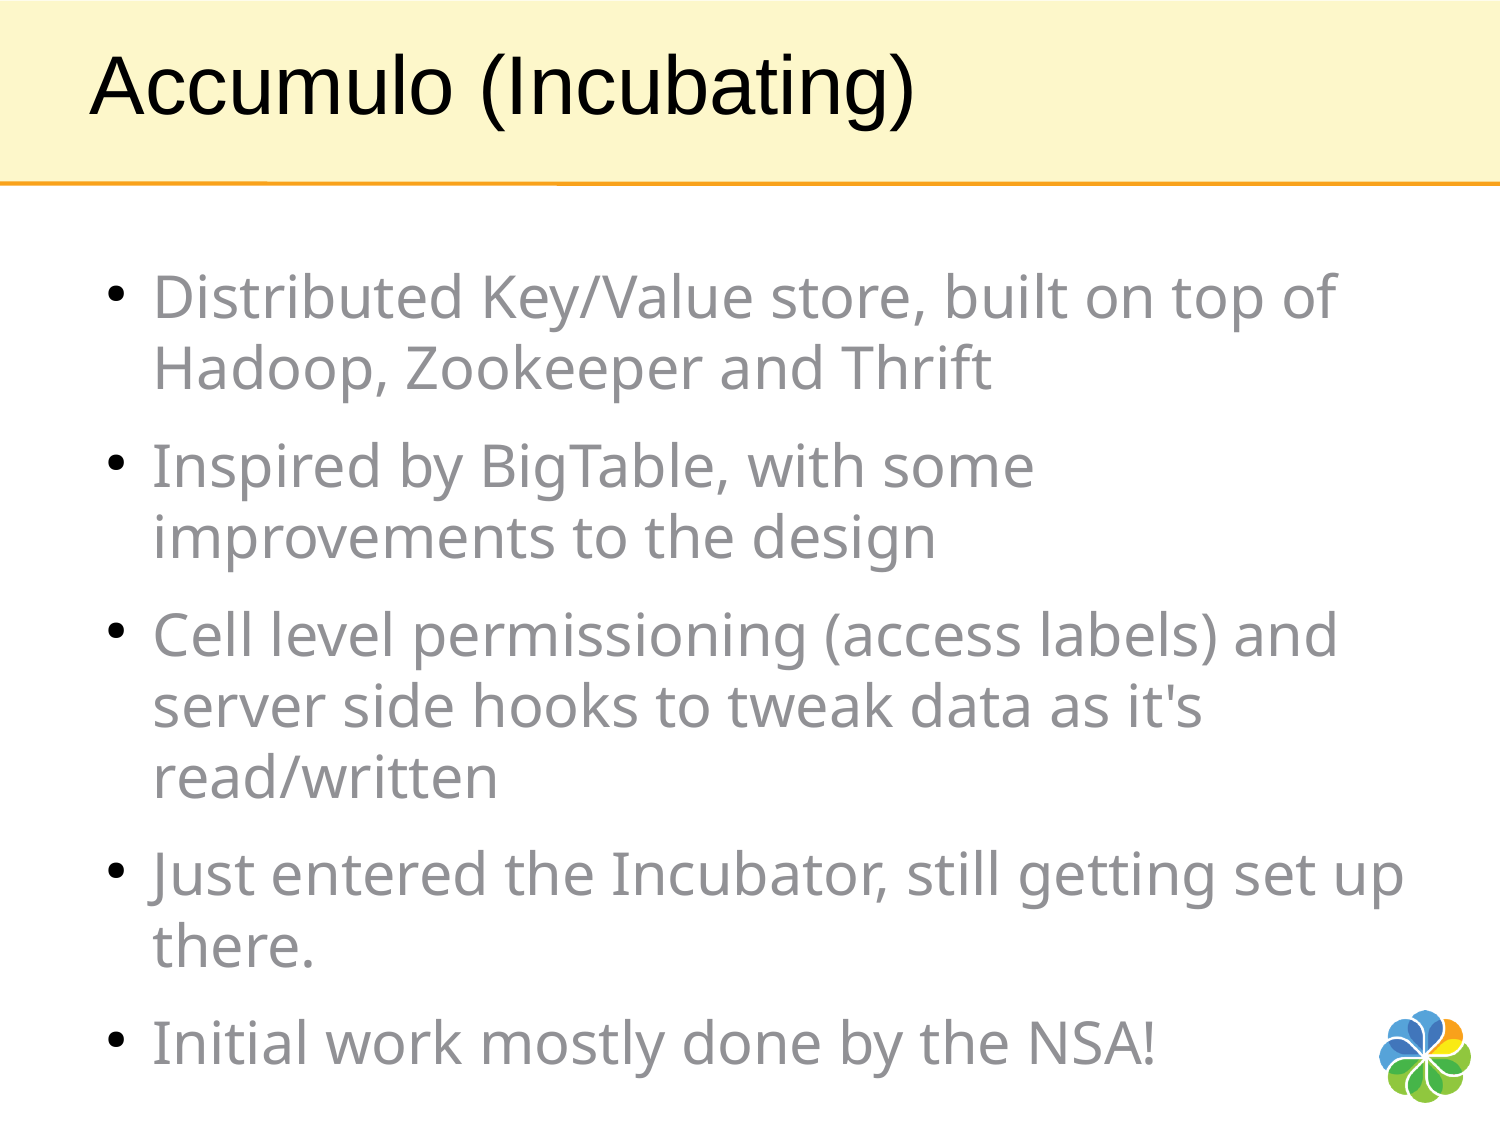

# Accumulo (Incubating)
Distributed Key/Value store, built on top of Hadoop, Zookeeper and Thrift
Inspired by BigTable, with some improvements to the design
Cell level permissioning (access labels) and server side hooks to tweak data as it's read/written
Just entered the Incubator, still getting set up there.
Initial work mostly done by the NSA!